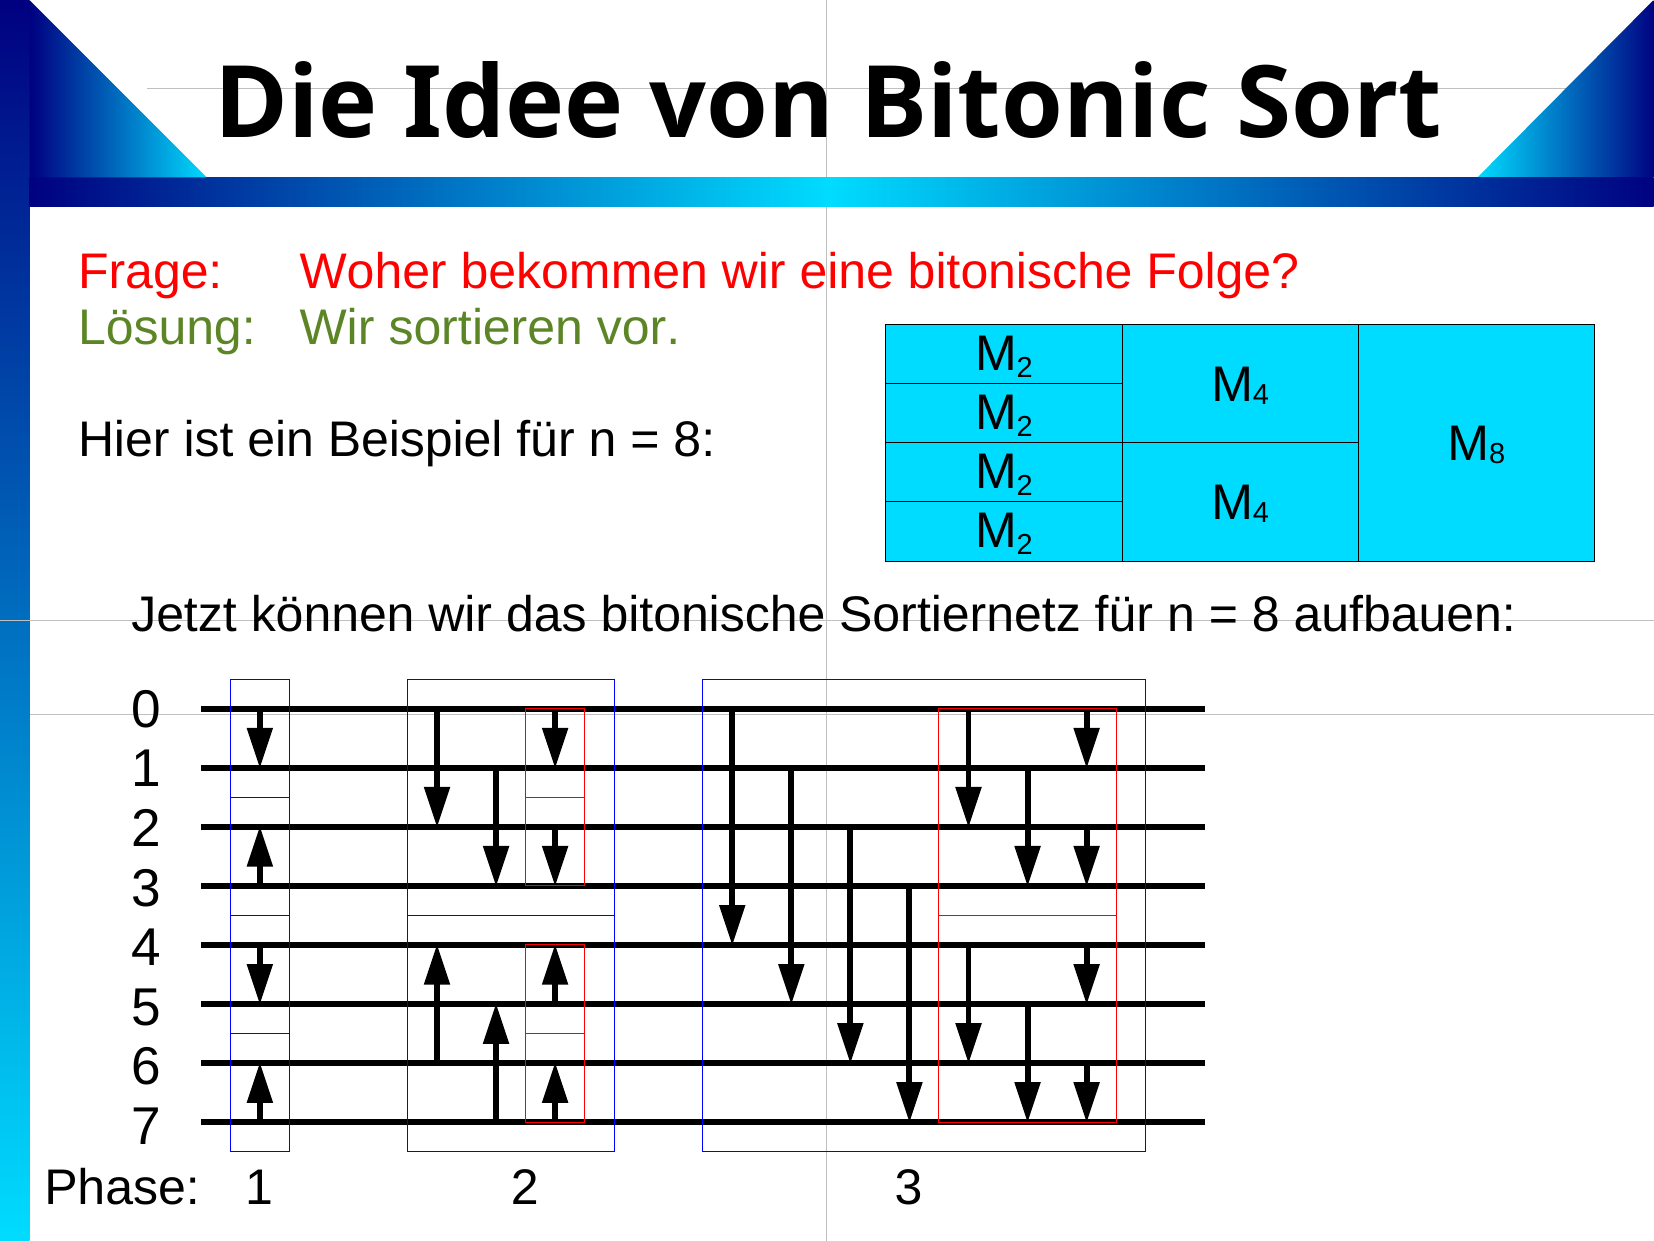

Die Idee von Bitonic Sort
Frage:		Woher bekommen wir eine bitonische Folge?
Lösung:	Wir sortieren vor.
Hier ist ein Beispiel für n = 8:
M2
M4
M8
M2
M2
M4
M2
Jetzt können wir das bitonische Sortiernetz für n = 8 aufbauen:
0
1
2
3
4
5
6
7
Phase:
1
2
3